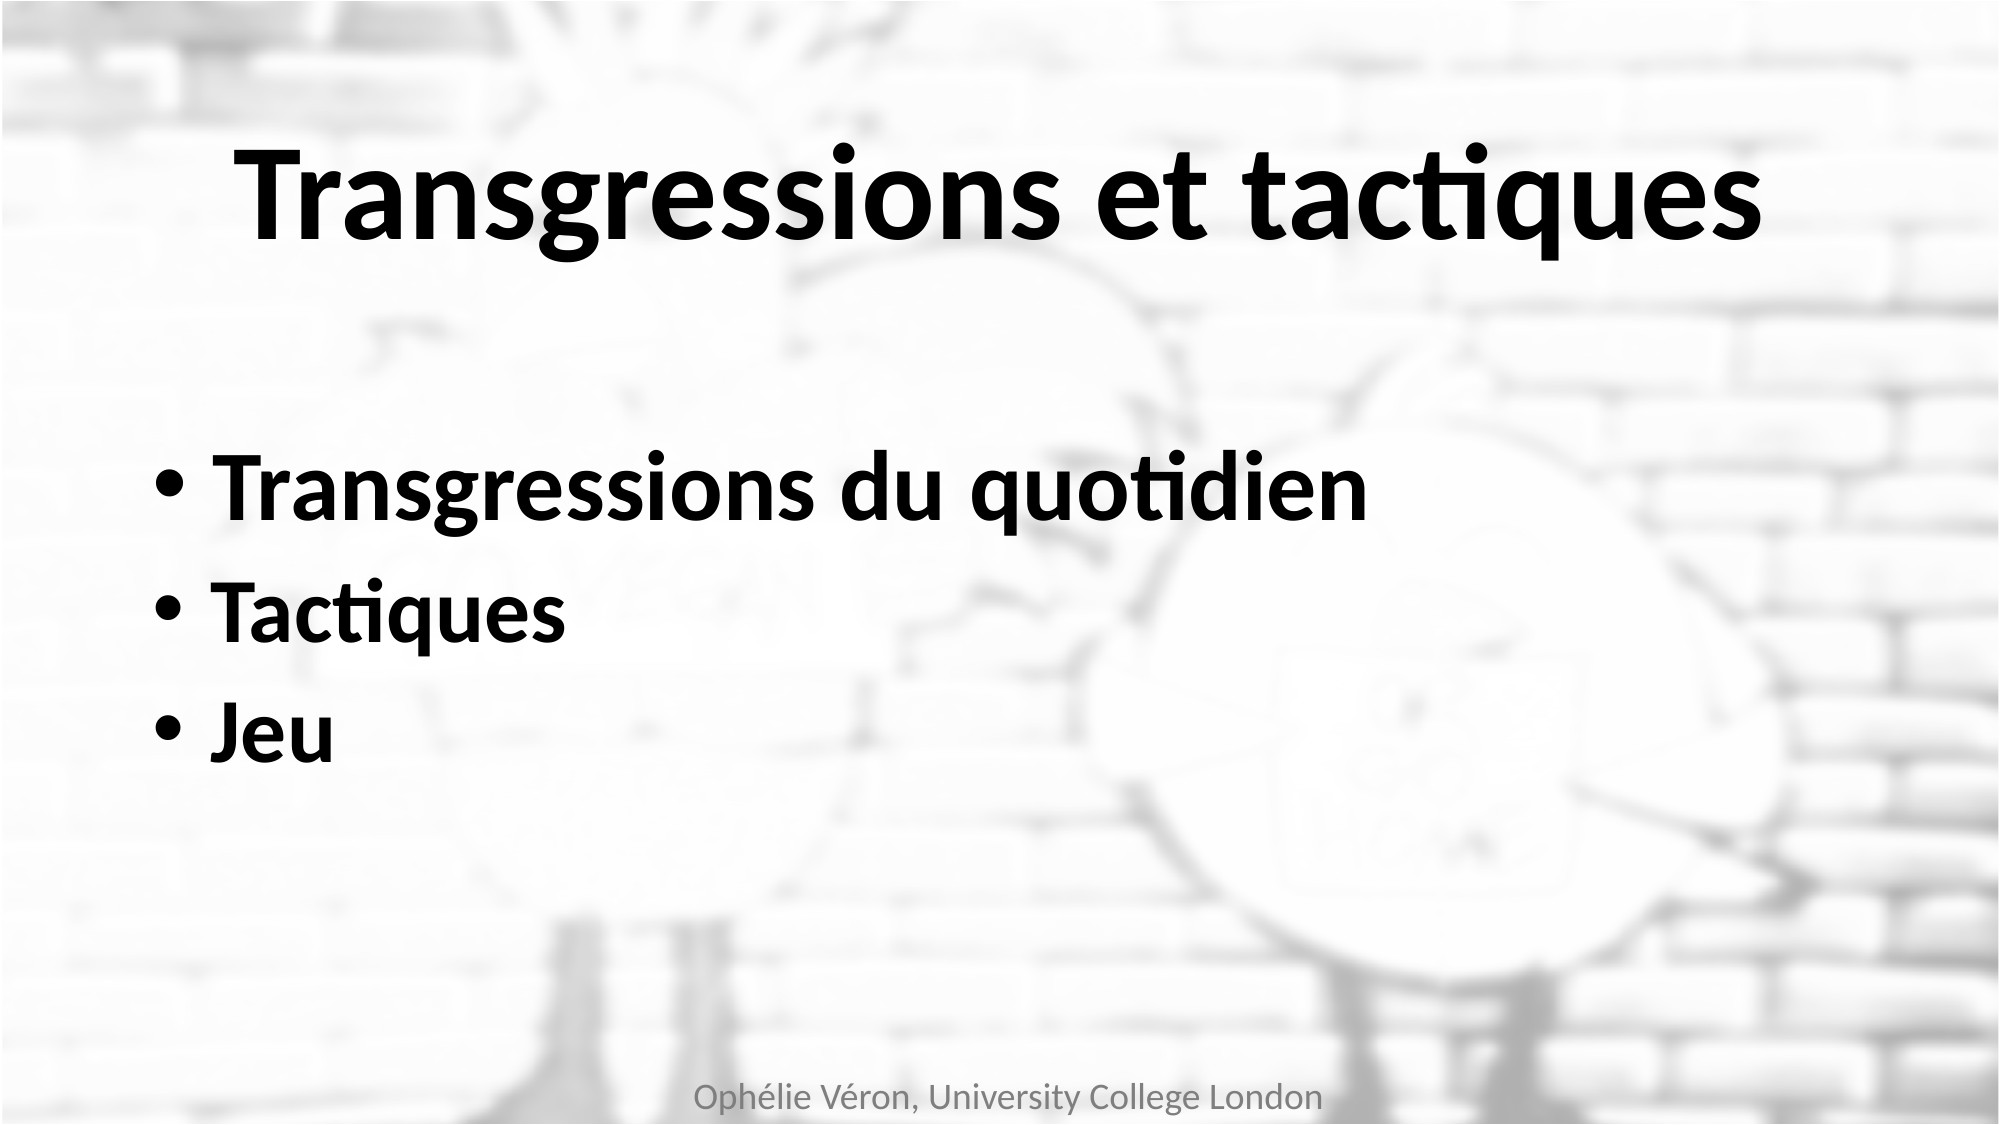

# Transgressions et tactiques
 Transgressions du quotidien
 Tactiques
 Jeu
Ophélie Véron, University College London